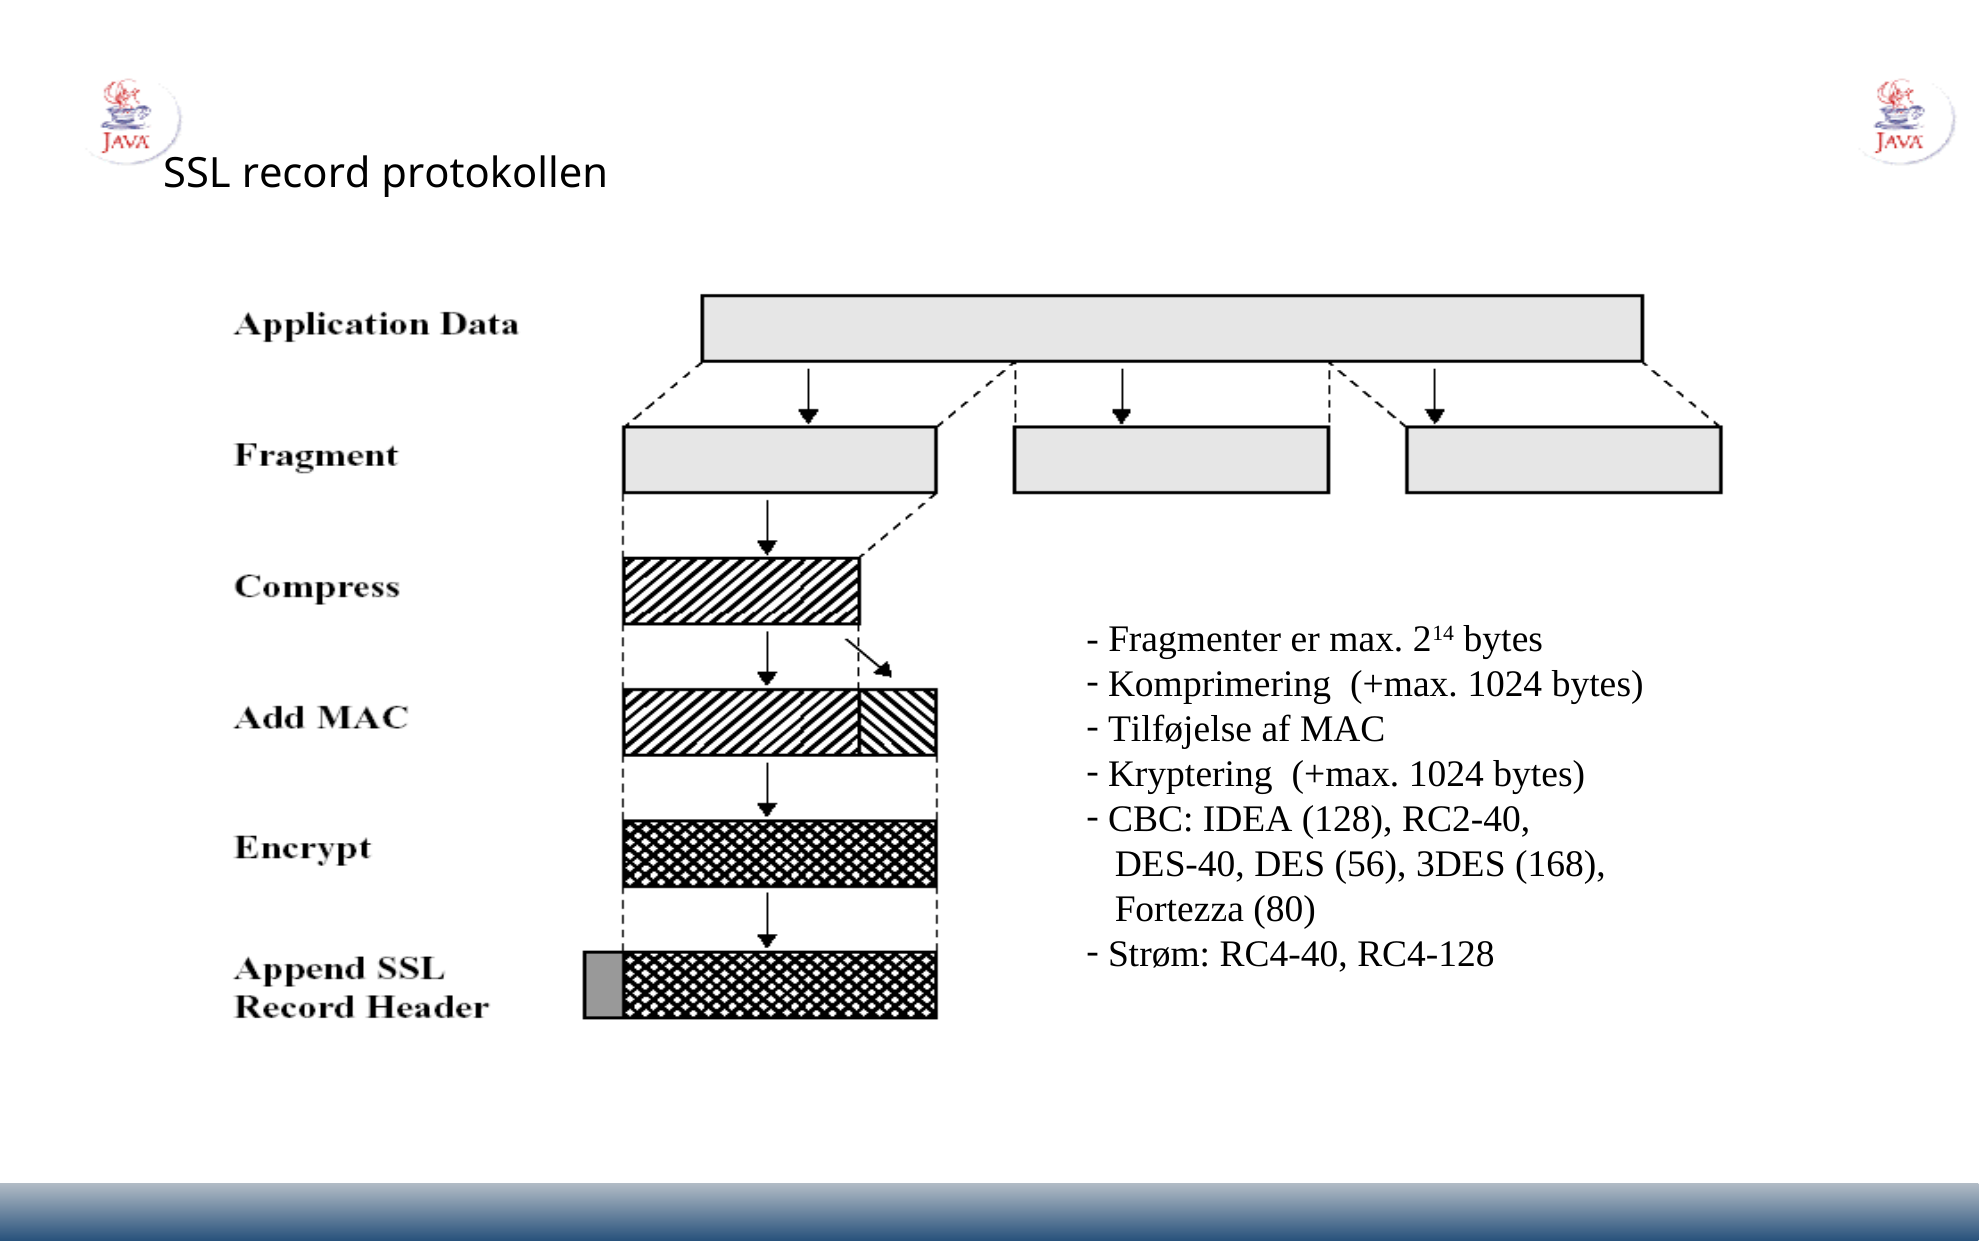

#
SSL record protokollen
- Fragmenter er max. 214 bytes
 Komprimering (+max. 1024 bytes)
 Tilføjelse af MAC
 Kryptering (+max. 1024 bytes)
 CBC: IDEA (128), RC2-40,
 DES-40, DES (56), 3DES (168),
 Fortezza (80)
 Strøm: RC4-40, RC4-128